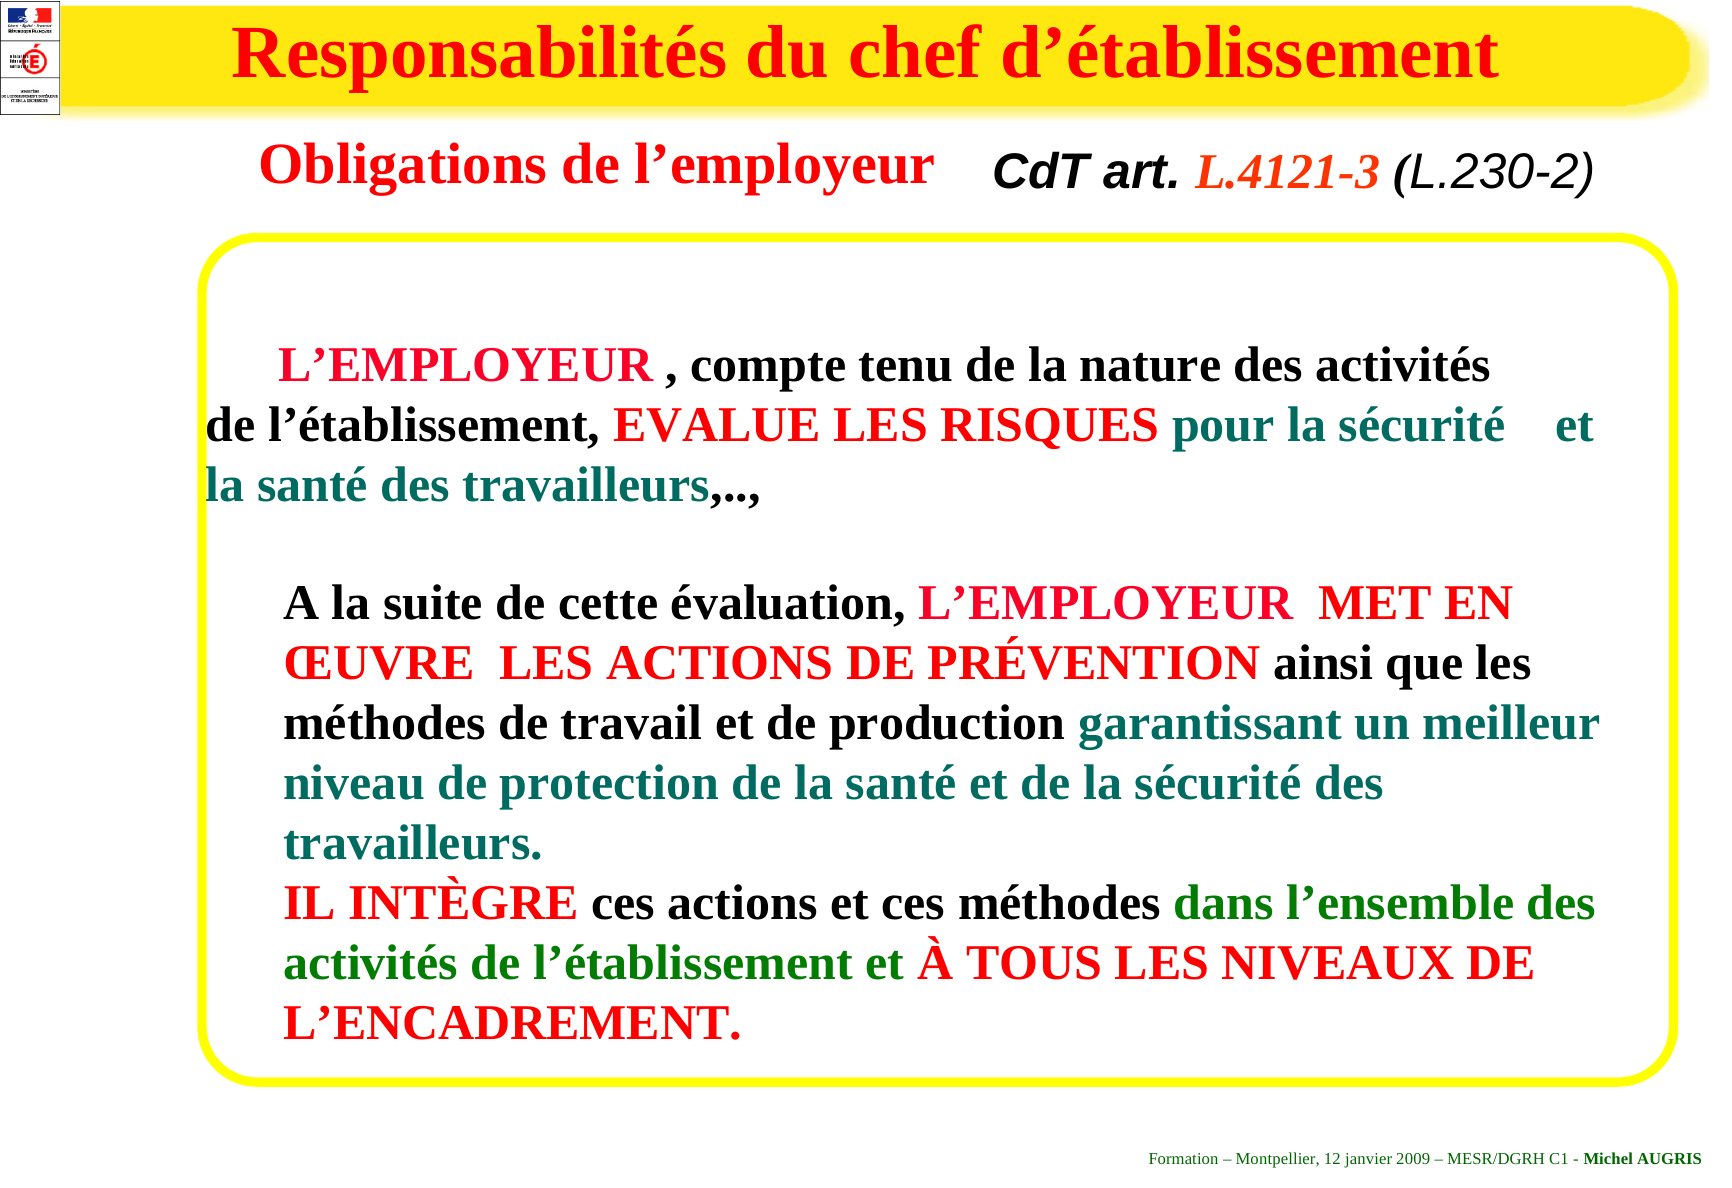

Responsabilités du chef d’établissement
Obligations de l’employeur
CdT art. L.4121-3 (L.230-2)
	L’EMPLOYEUR , compte tenu de la nature des activités 	de l’établissement, EVALUE LES RISQUES pour la sécurité 	et la santé des travailleurs,..,
A la suite de cette évaluation, L’EMPLOYEUR MET EN ŒUVRE LES ACTIONS DE PRÉVENTION ainsi que les méthodes de travail et de production garantissant un meilleur niveau de protection de la santé et de la sécurité des travailleurs.
IL INTÈGRE ces actions et ces méthodes dans l’ensemble des activités de l’établissement et À TOUS LES NIVEAUX DE L’ENCADREMENT.